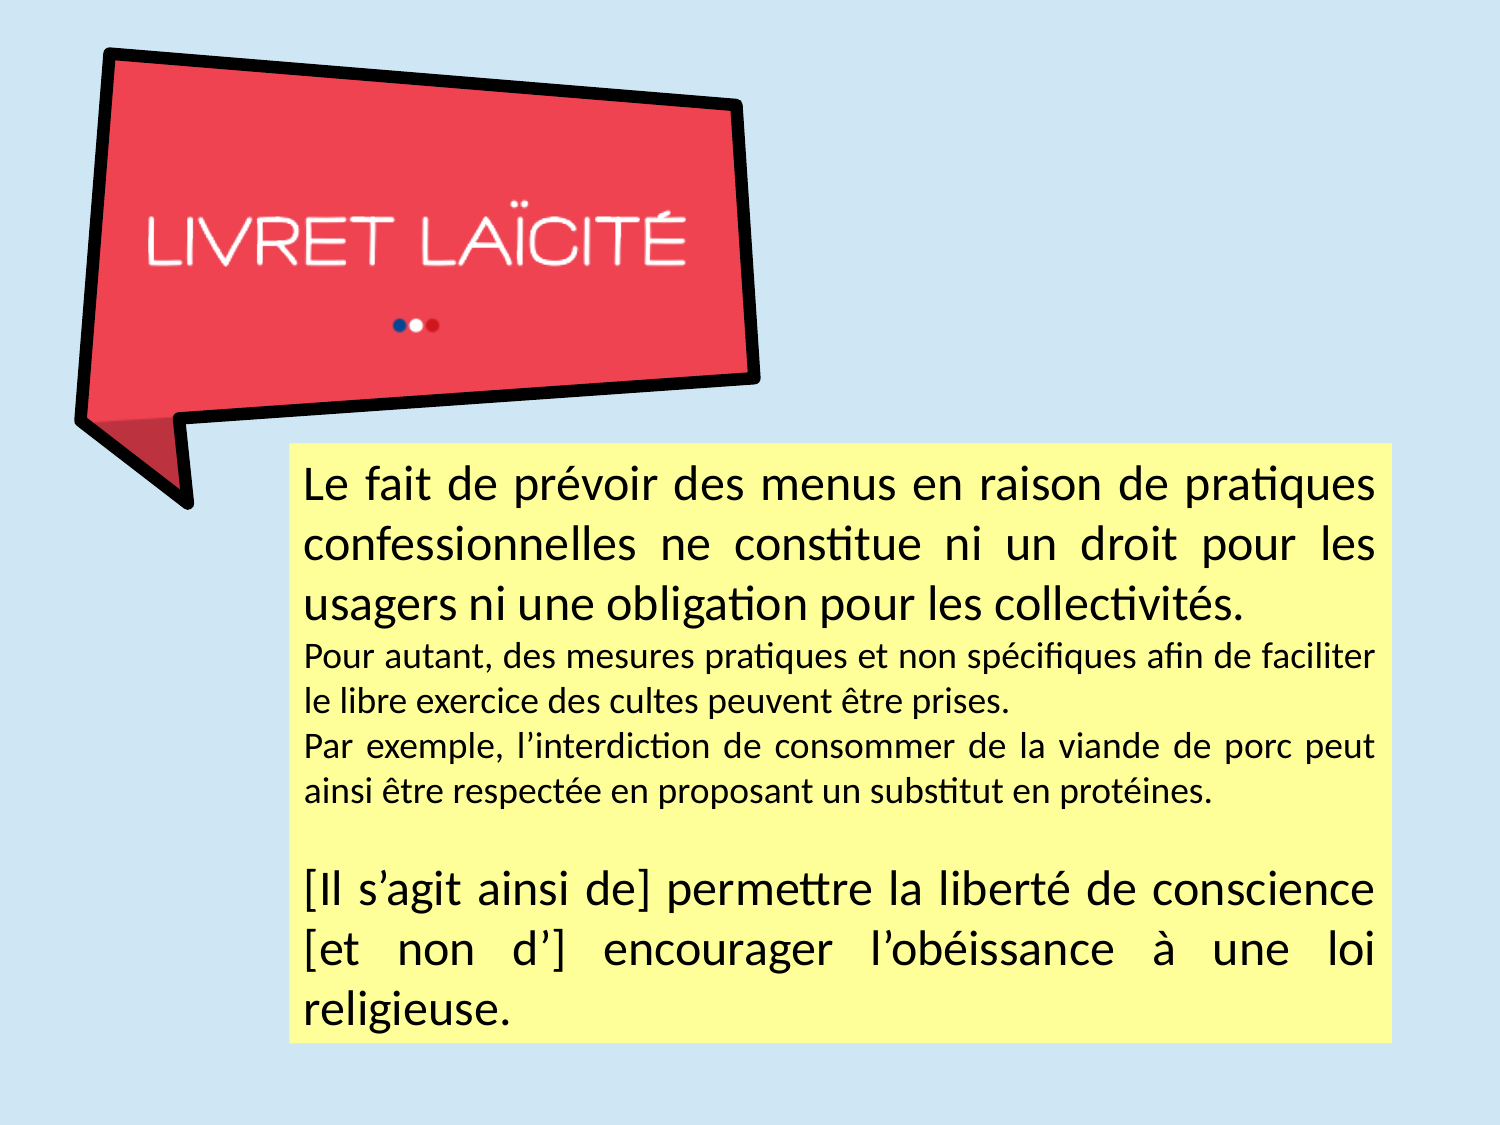

Le fait de prévoir des menus en raison de pratiques confessionnelles ne constitue ni un droit pour les usagers ni une obligation pour les collectivités.
Pour autant, des mesures pratiques et non spécifiques afin de faciliter le libre exercice des cultes peuvent être prises.
Par exemple, l’interdiction de consommer de la viande de porc peut ainsi être respectée en proposant un substitut en protéines.
[Il s’agit ainsi de] permettre la liberté de conscience [et non d’] encourager l’obéissance à une loi religieuse.